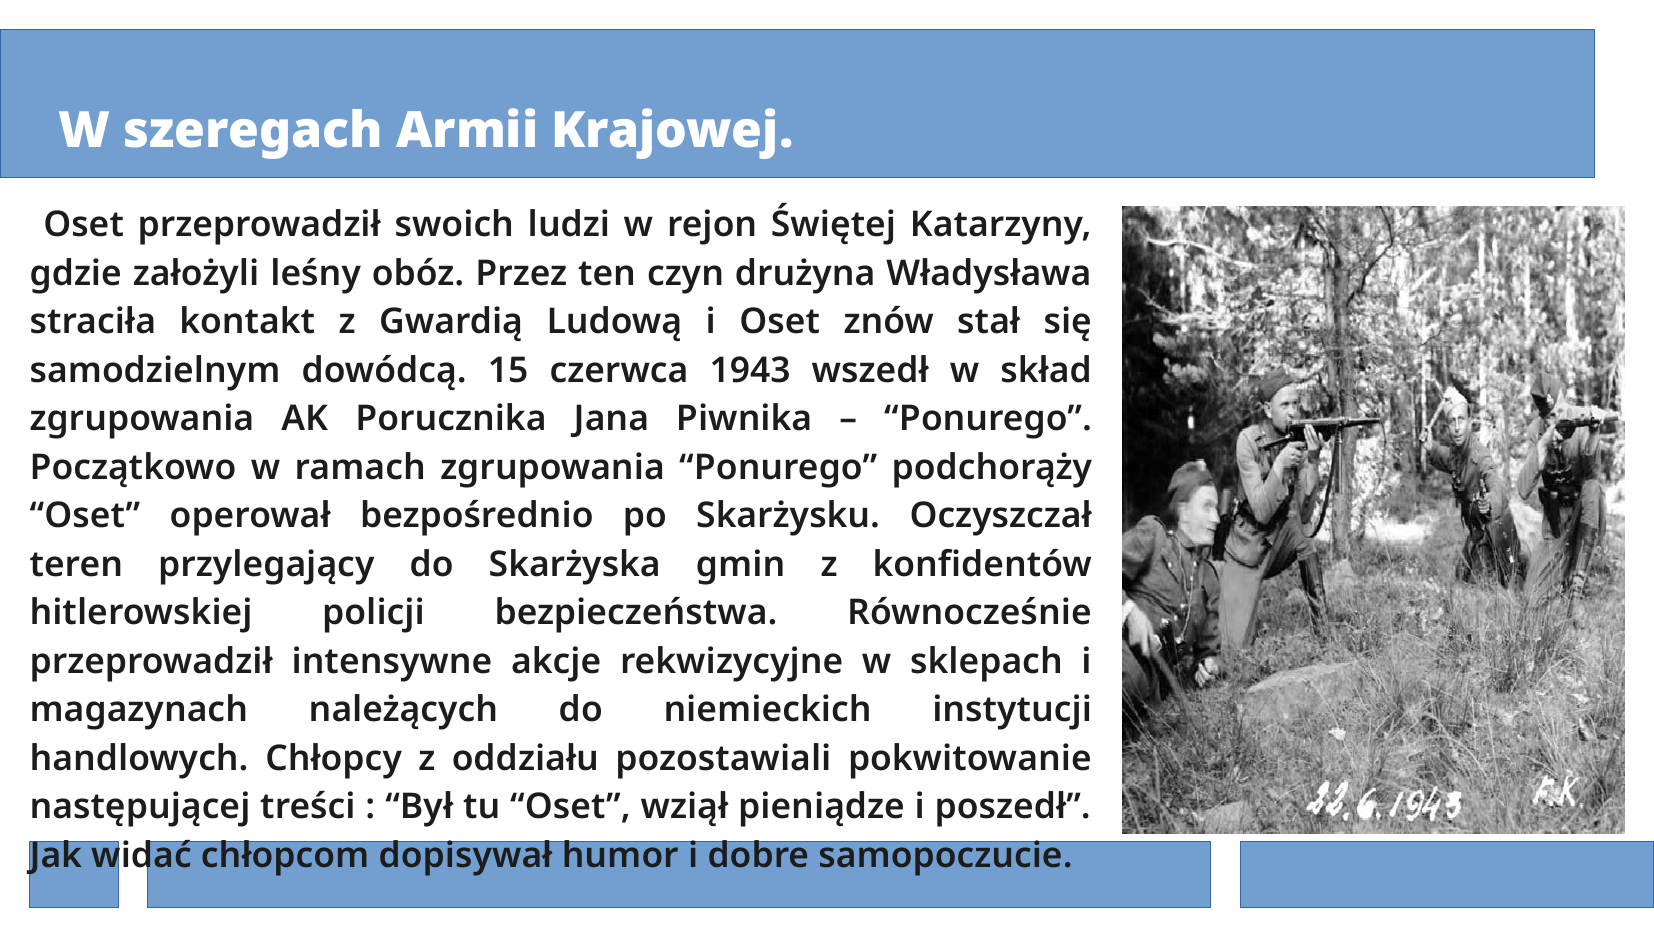

# W szeregach Armii Krajowej.
 Oset przeprowadził swoich ludzi w rejon Świętej Katarzyny, gdzie założyli leśny obóz. Przez ten czyn drużyna Władysława straciła kontakt z Gwardią Ludową i Oset znów stał się samodzielnym dowódcą. 15 czerwca 1943 wszedł w skład zgrupowania AK Porucznika Jana Piwnika – “Ponurego”. Początkowo w ramach zgrupowania “Ponurego” podchorąży “Oset” operował bezpośrednio po Skarżysku. Oczyszczał teren przylegający do Skarżyska gmin z konfidentów hitlerowskiej policji bezpieczeństwa. Równocześnie przeprowadził intensywne akcje rekwizycyjne w sklepach i magazynach należących do niemieckich instytucji handlowych. Chłopcy z oddziału pozostawiali pokwitowanie następującej treści : “Był tu “Oset”, wziął pieniądze i poszedł”. Jak widać chłopcom dopisywał humor i dobre samopoczucie.